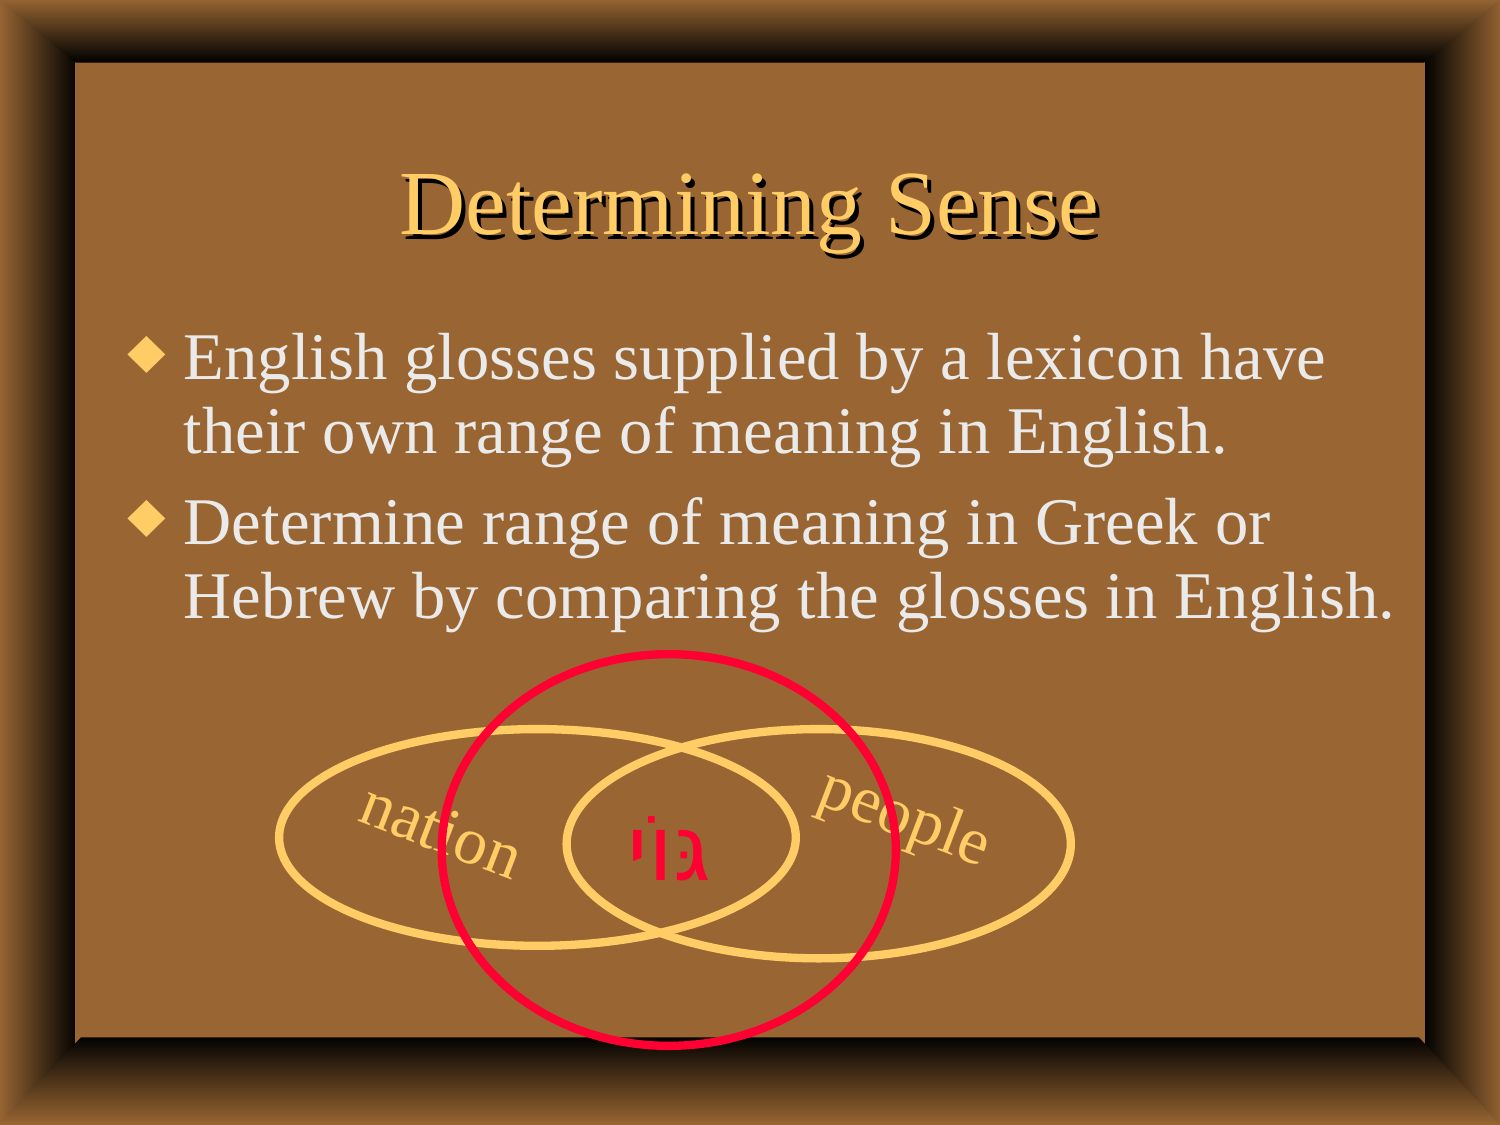

# Determining Sense
English glosses supplied by a lexicon have their own range of meaning in English.
Determine range of meaning in Greek or Hebrew by comparing the glosses in English.
גּוֹי
people
nation